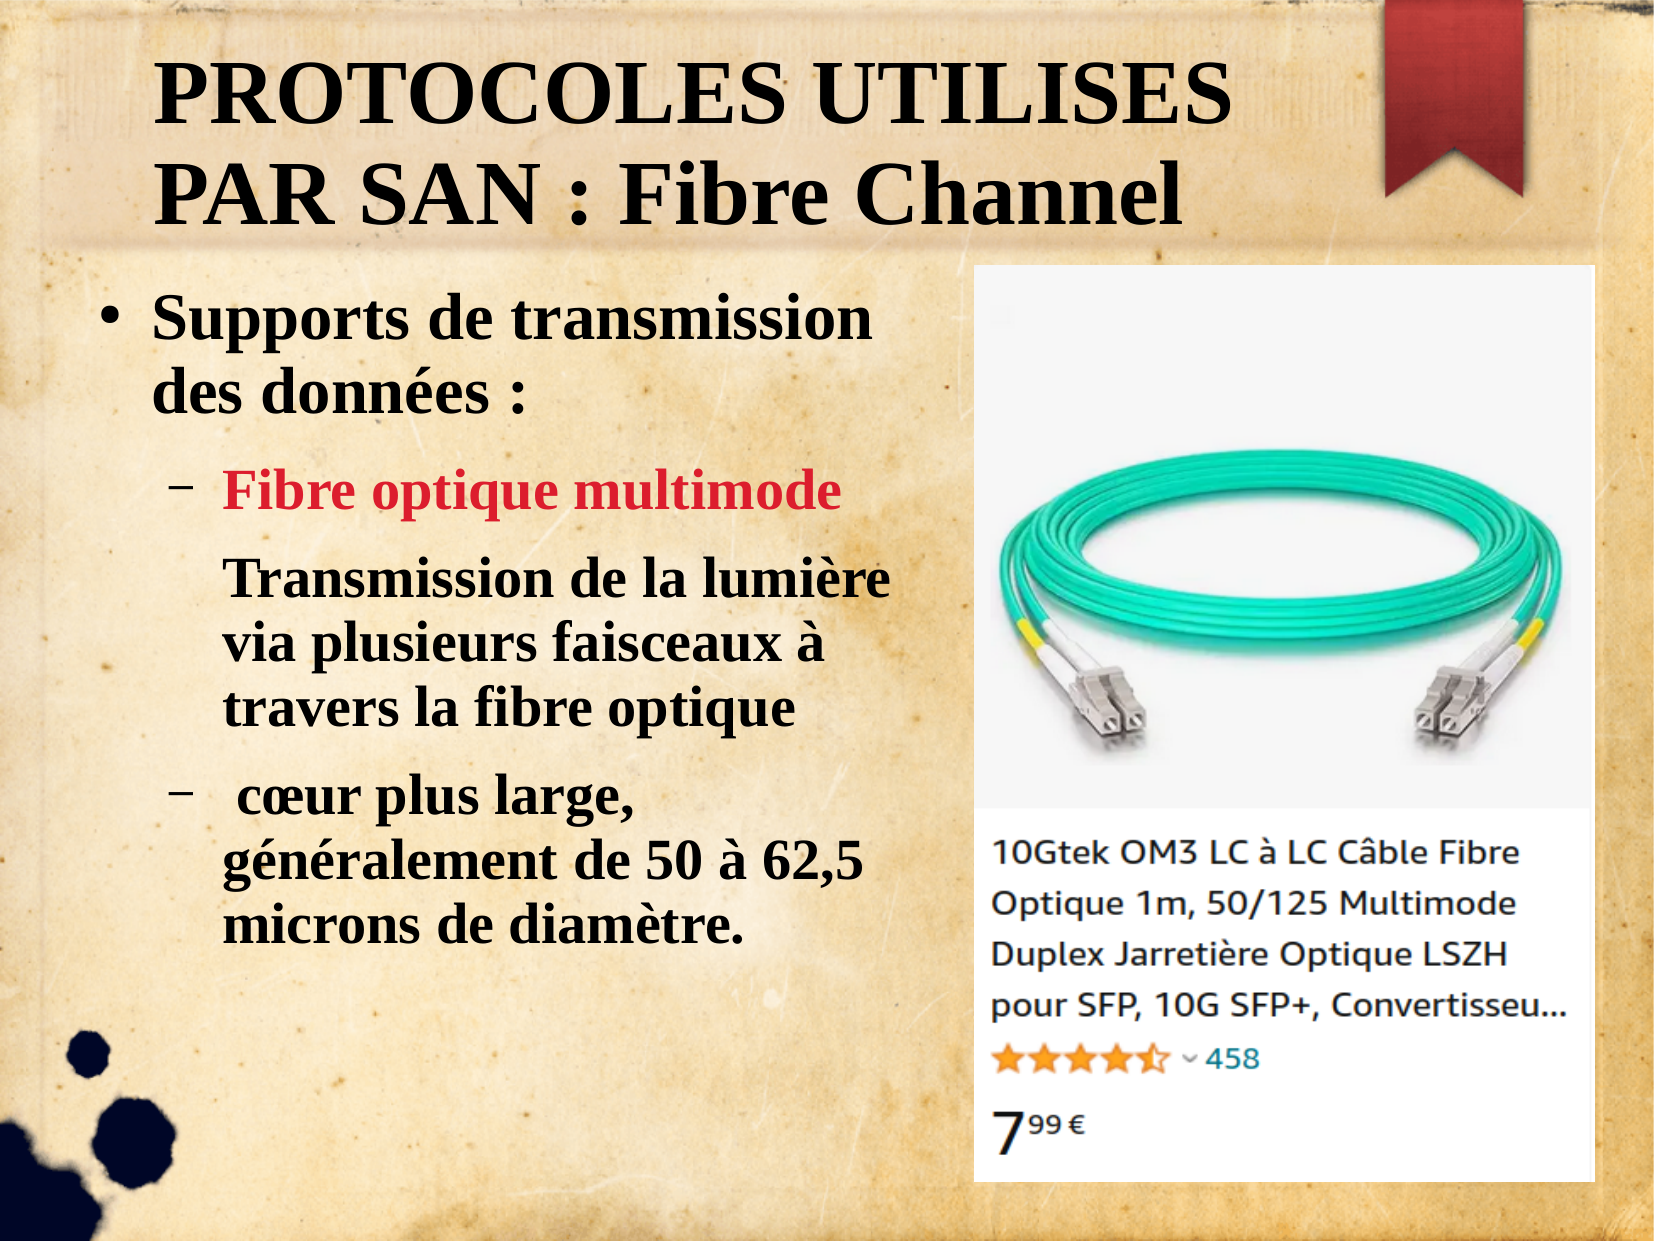

# PROTOCOLES UTILISES PAR SAN : Fibre Channel
Supports de transmission des données :
Fibre optique multimode
Transmission de la lumière via plusieurs faisceaux à travers la fibre optique
 cœur plus large, généralement de 50 à 62,5 microns de diamètre.